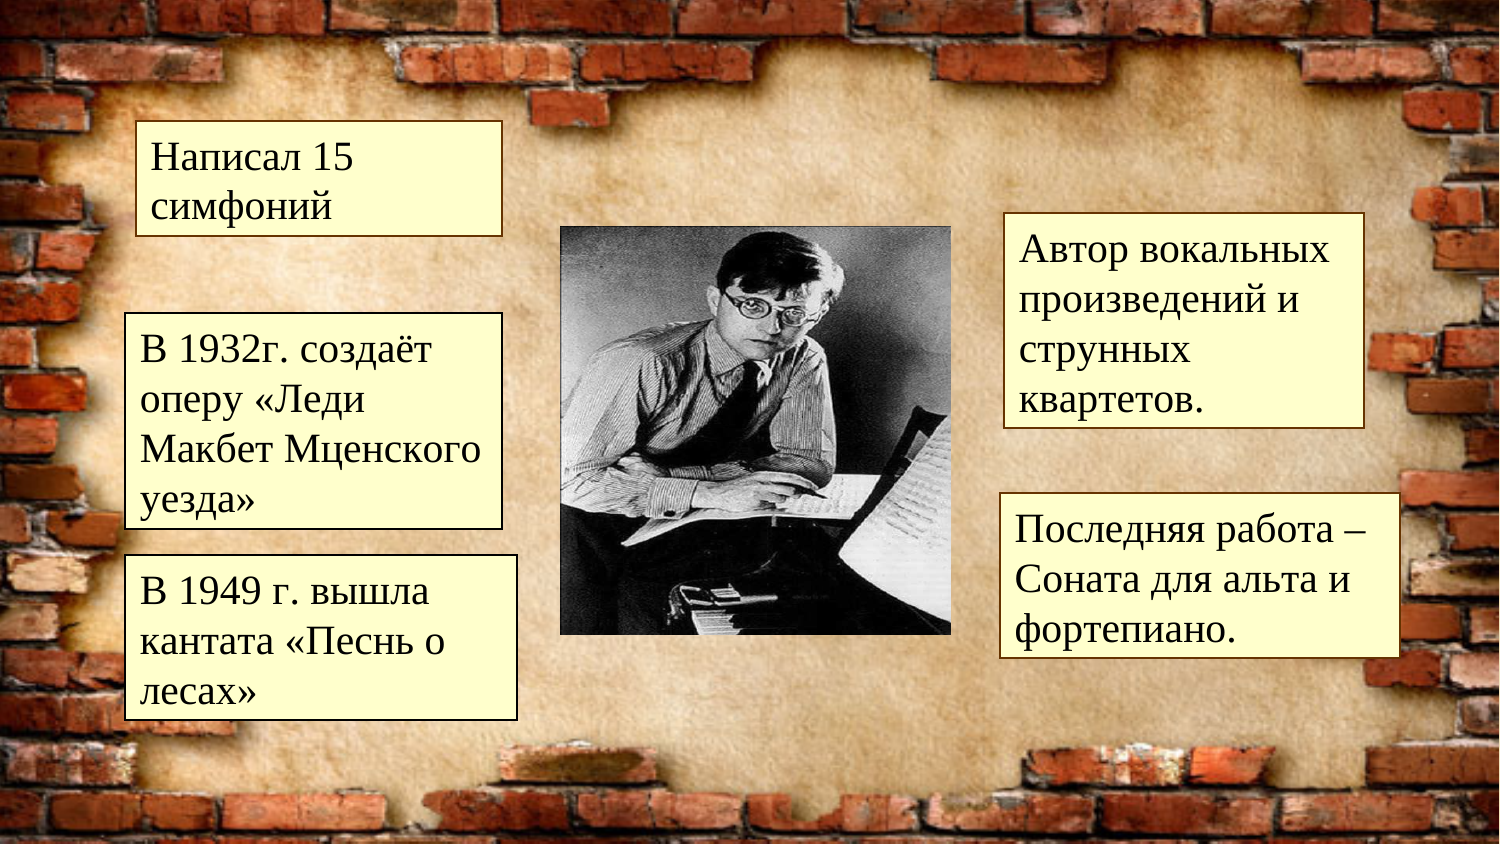

Написал 15 симфоний
Автор вокальных произведений и струнных квартетов.
В 1932г. создаёт оперу «Леди Макбет Мценского уезда»
Последняя работа – Соната для альта и фортепиано.
В 1949 г. вышла кантата «Песнь о лесах»